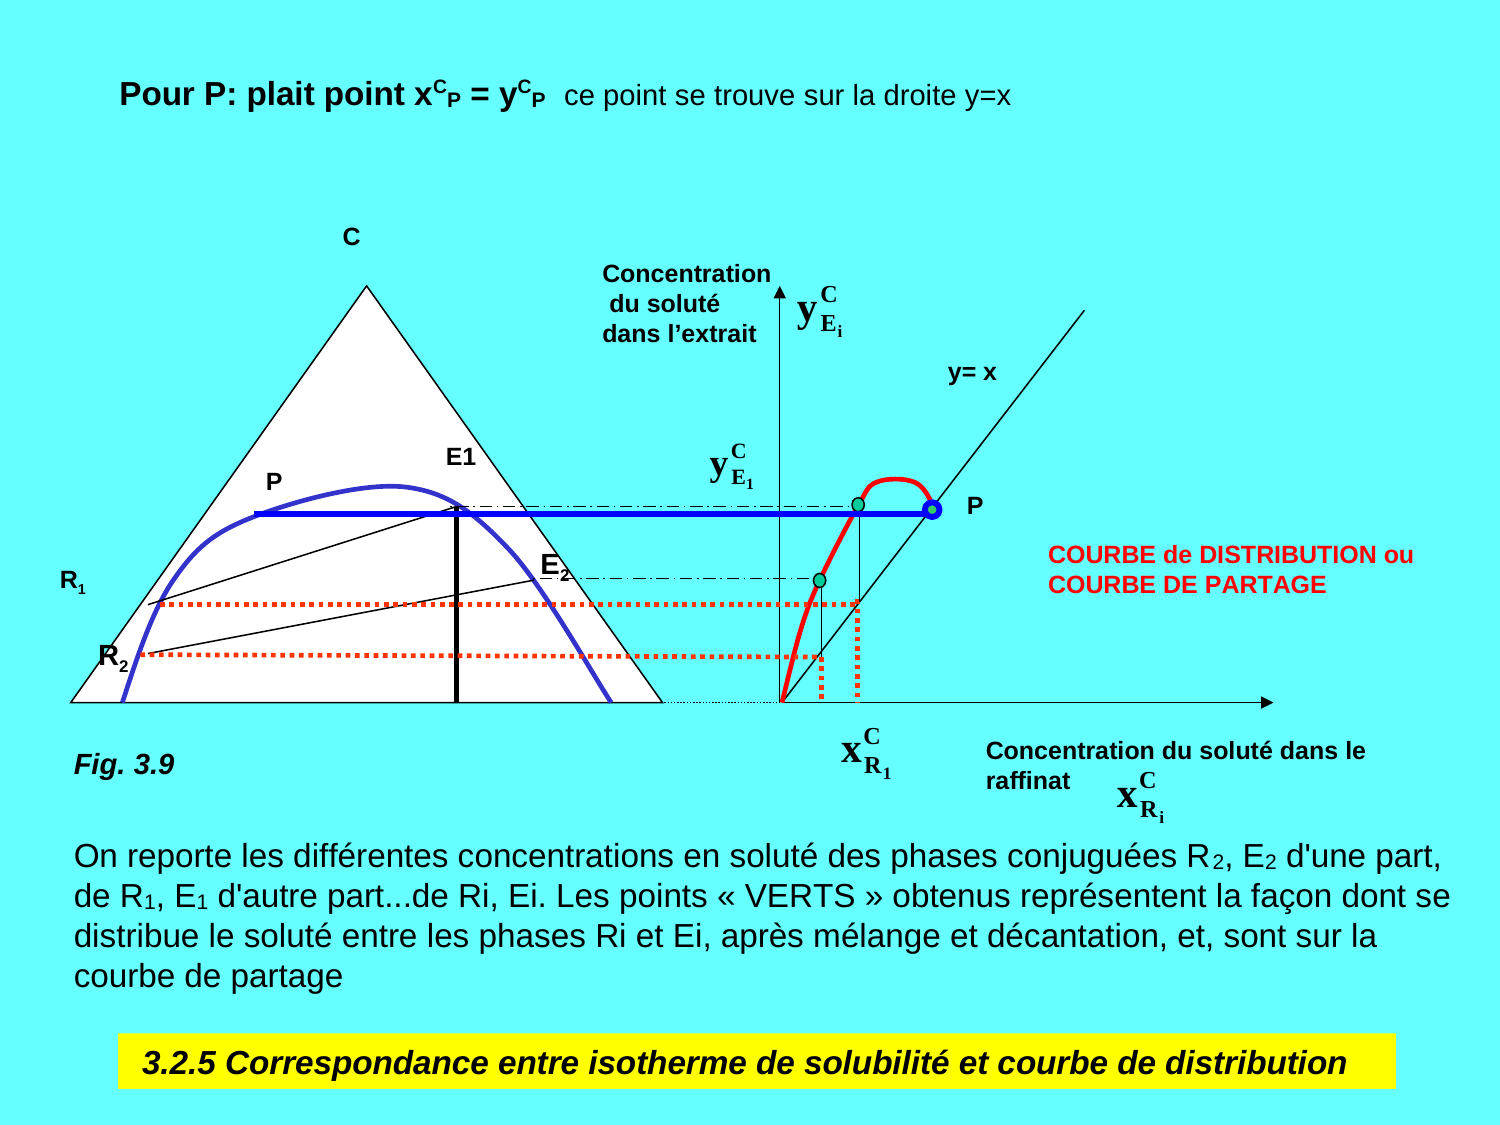

Pour P: plait point xCP = yCP ce point se trouve sur la droite y=x
C
E1
P
R1
Concentration
 du soluté
dans l’extrait
y= x
P
COURBE de DISTRIBUTION ou
COURBE DE PARTAGE
E2
R2
Concentration du soluté dans le raffinat
Fig. 3.9
On reporte les différentes concentrations en soluté des phases conjuguées R2, E2 d'une part, de R1, E1 d'autre part...de Ri, Ei. Les points « VERTS » obtenus représentent la façon dont se distribue le soluté entre les phases Ri et Ei, après mélange et décantation, et, sont sur la courbe de partage
 3.2.5 Correspondance entre isotherme de solubilité et courbe de distribution